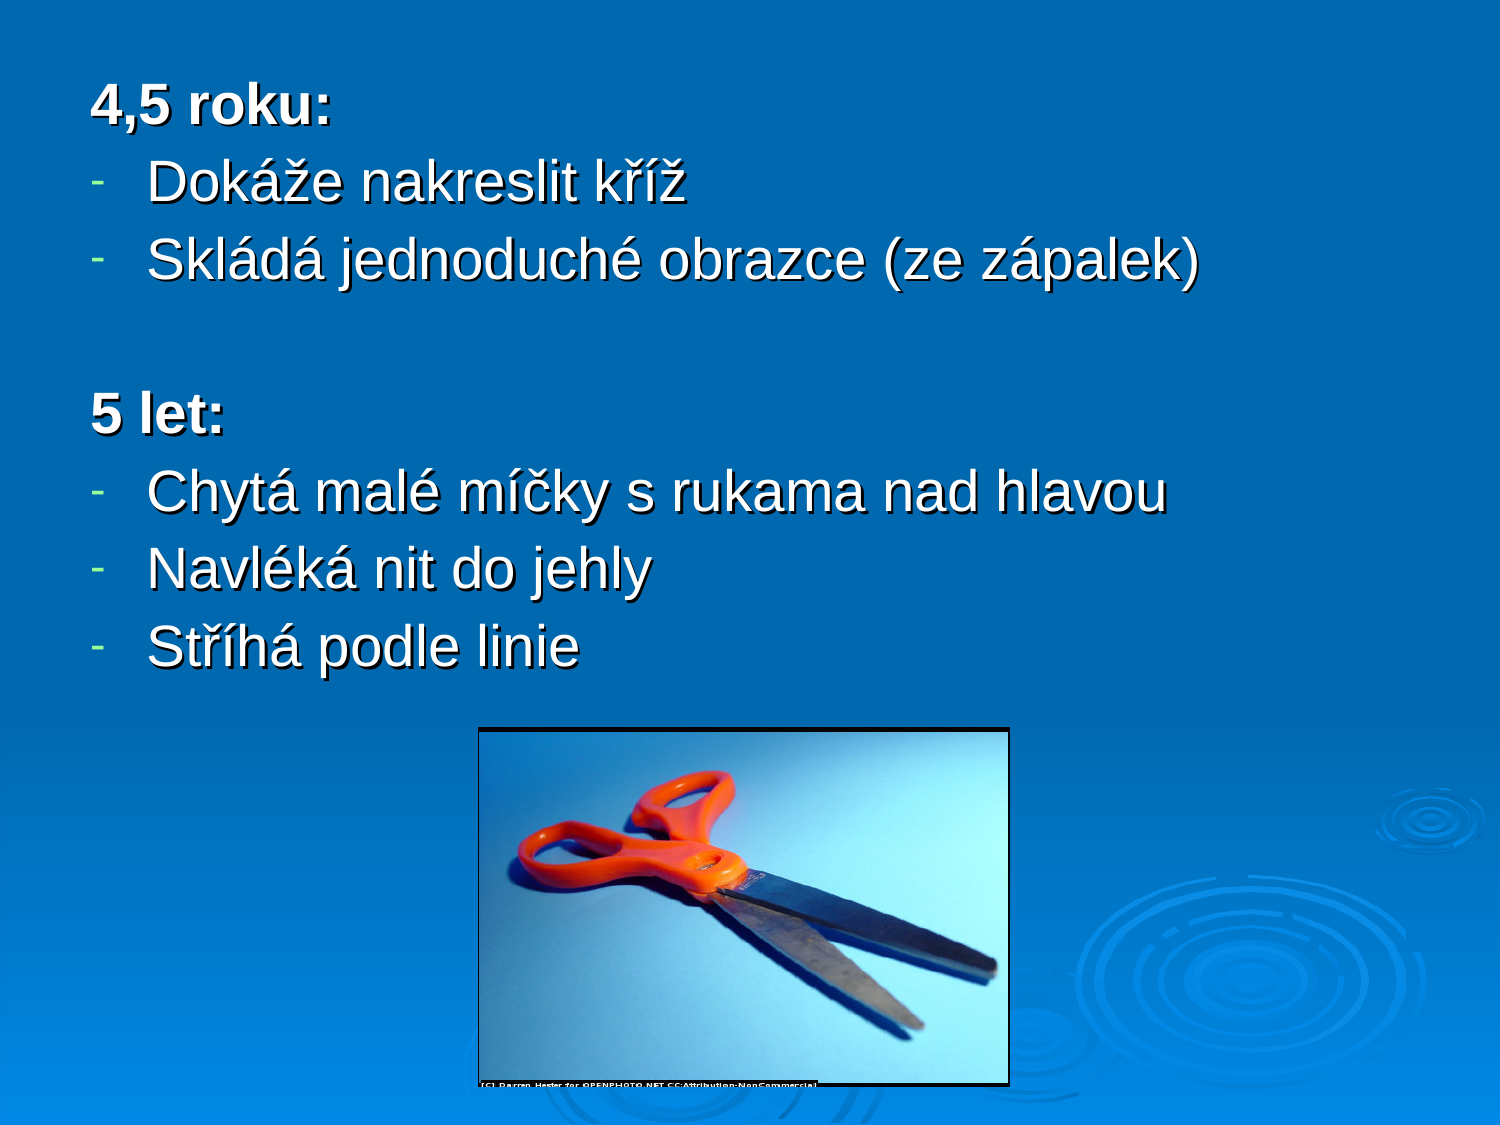

# 4,5 roku:
Dokáže nakreslit kříž
Skládá jednoduché obrazce (ze zápalek)
5 let:
Chytá malé míčky s rukama nad hlavou
Navléká nit do jehly
Stříhá podle linie